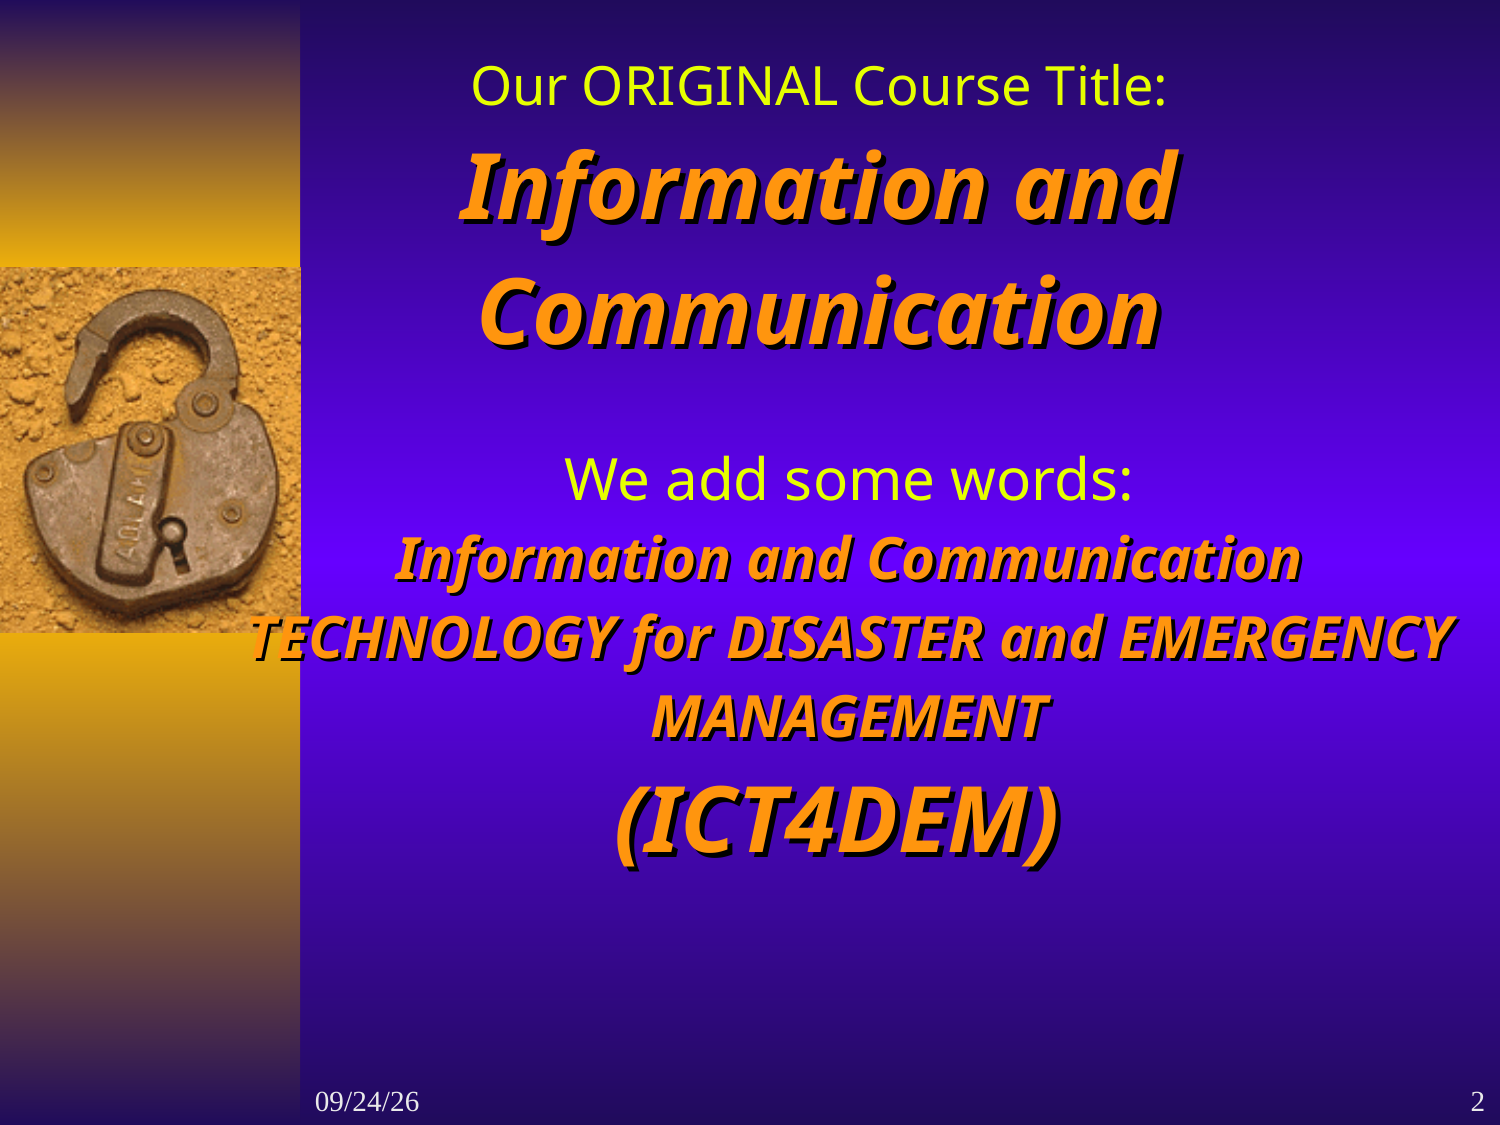

# Our ORIGINAL Course Title: Information and Communication
We add some words:
Information and Communication
TECHNOLOGY for DISASTER and EMERGENCY MANAGEMENT
(ICT4DEM)
2